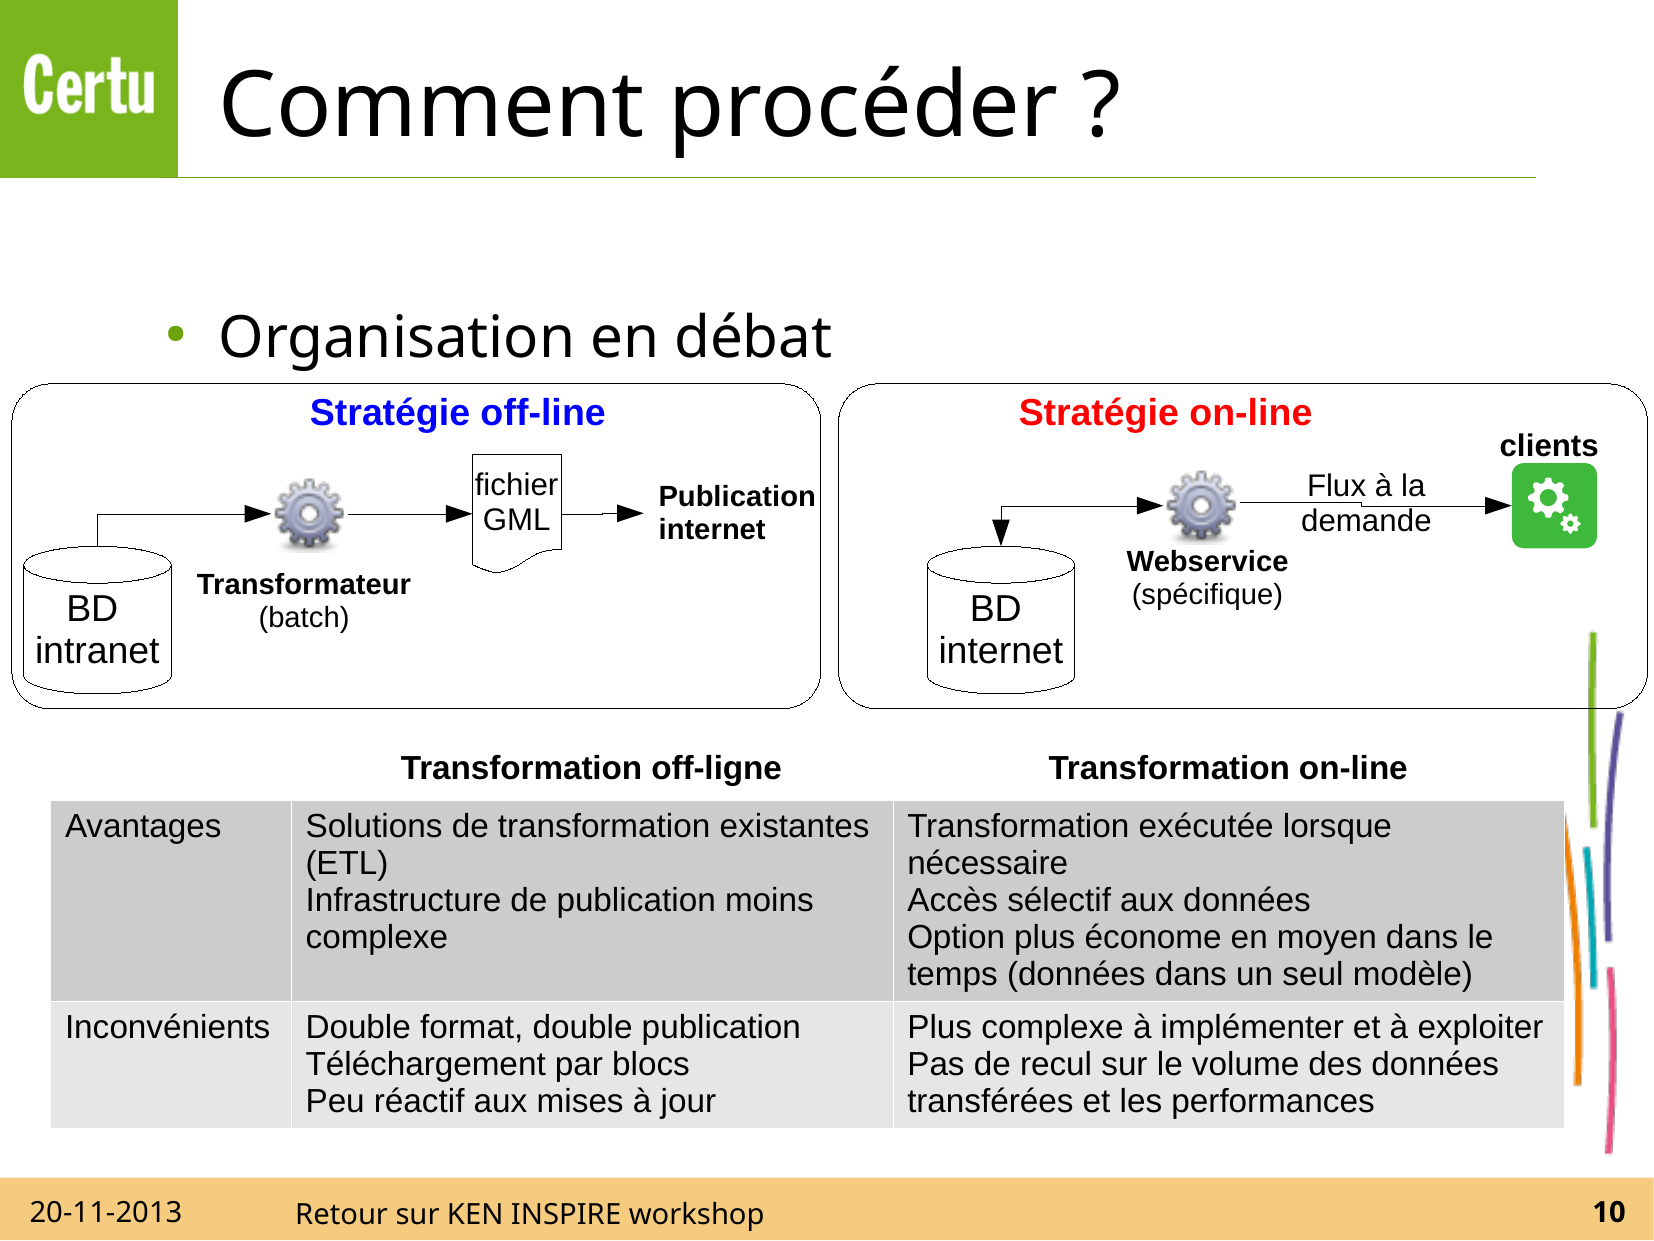

# Comment procéder ?
Organisation en débat
Stratégie off-line
Stratégie on-line
clients
fichier
GML
Flux à la
demande
Publication internet
Webservice
(spécifique)
BD
intranet
BD
internet
Transformateur
(batch)
| | Transformation off-ligne | Transformation on-line |
| --- | --- | --- |
| Avantages | Solutions de transformation existantes (ETL) Infrastructure de publication moins complexe | Transformation exécutée lorsque nécessaire Accès sélectif aux données Option plus économe en moyen dans le temps (données dans un seul modèle) |
| Inconvénients | Double format, double publication Téléchargement par blocs Peu réactif aux mises à jour | Plus complexe à implémenter et à exploiter Pas de recul sur le volume des données transférées et les performances |
20-11-2013
10
Retour sur KEN INSPIRE workshop